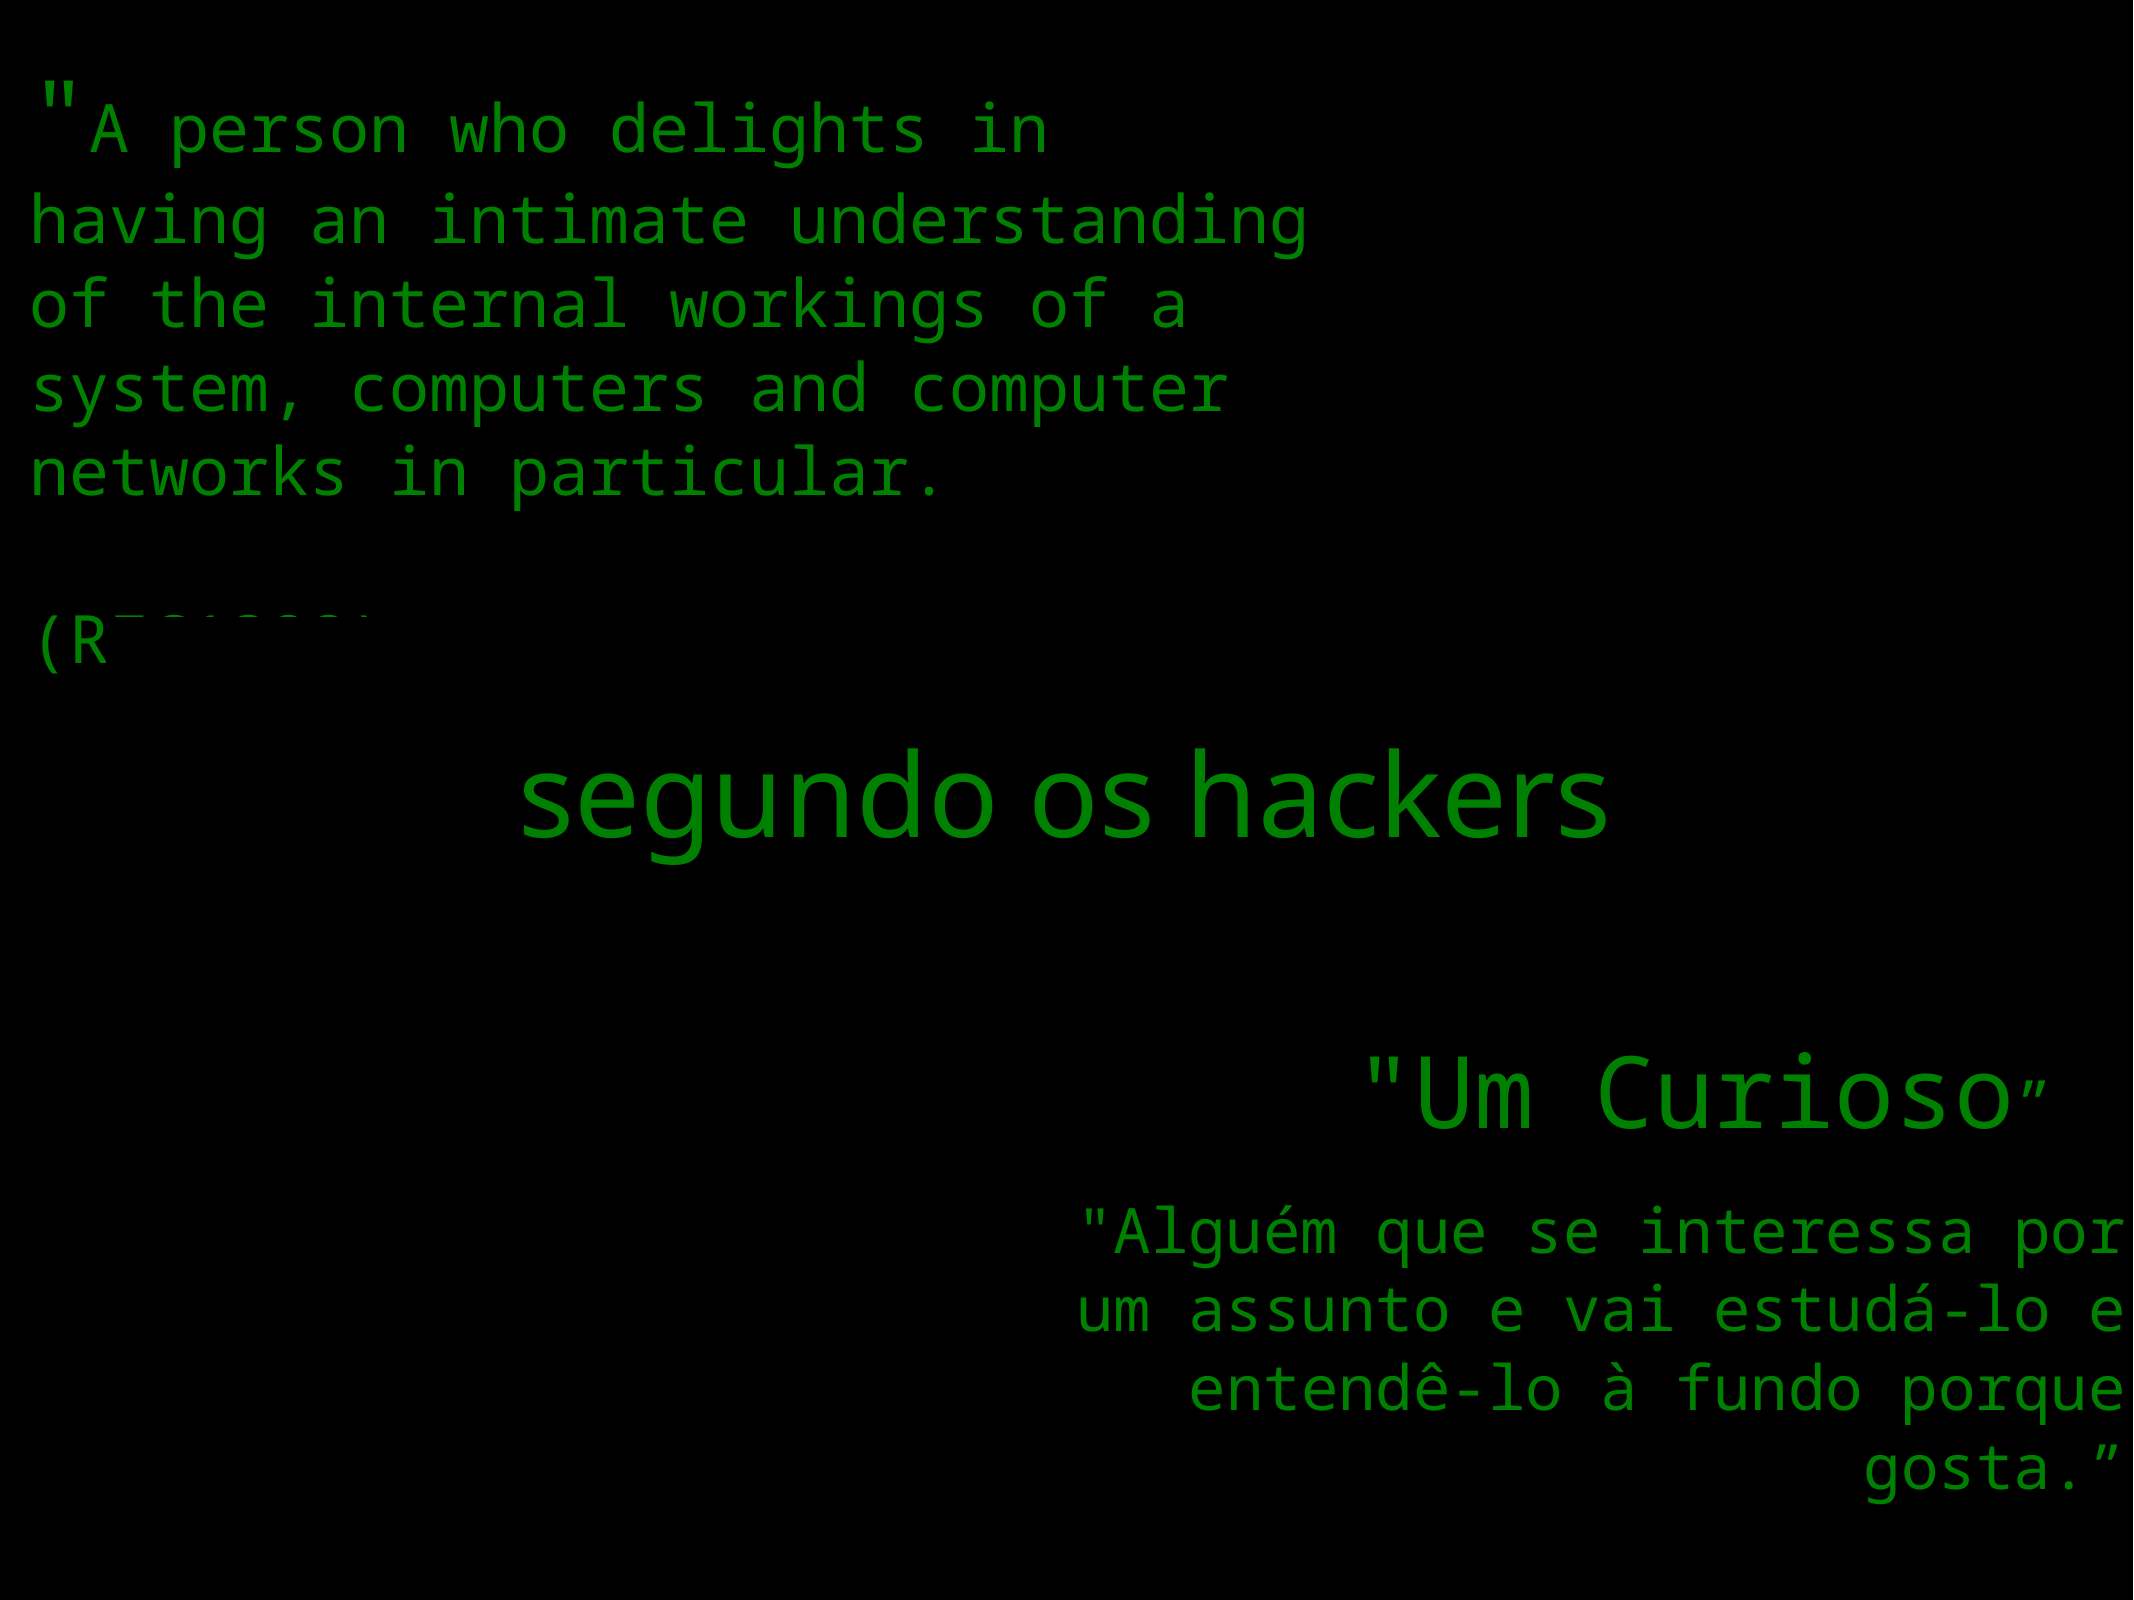

"A person who delights in having an intimate understanding of the internal workings of a system, computers and computer networks in particular.
(RFC1392)
# segundo os hackers
segundo os hackers
"Um Curioso”
"Alguém que se interessa por um assunto e vai estudá-lo e entendê-lo à fundo porque gosta.”